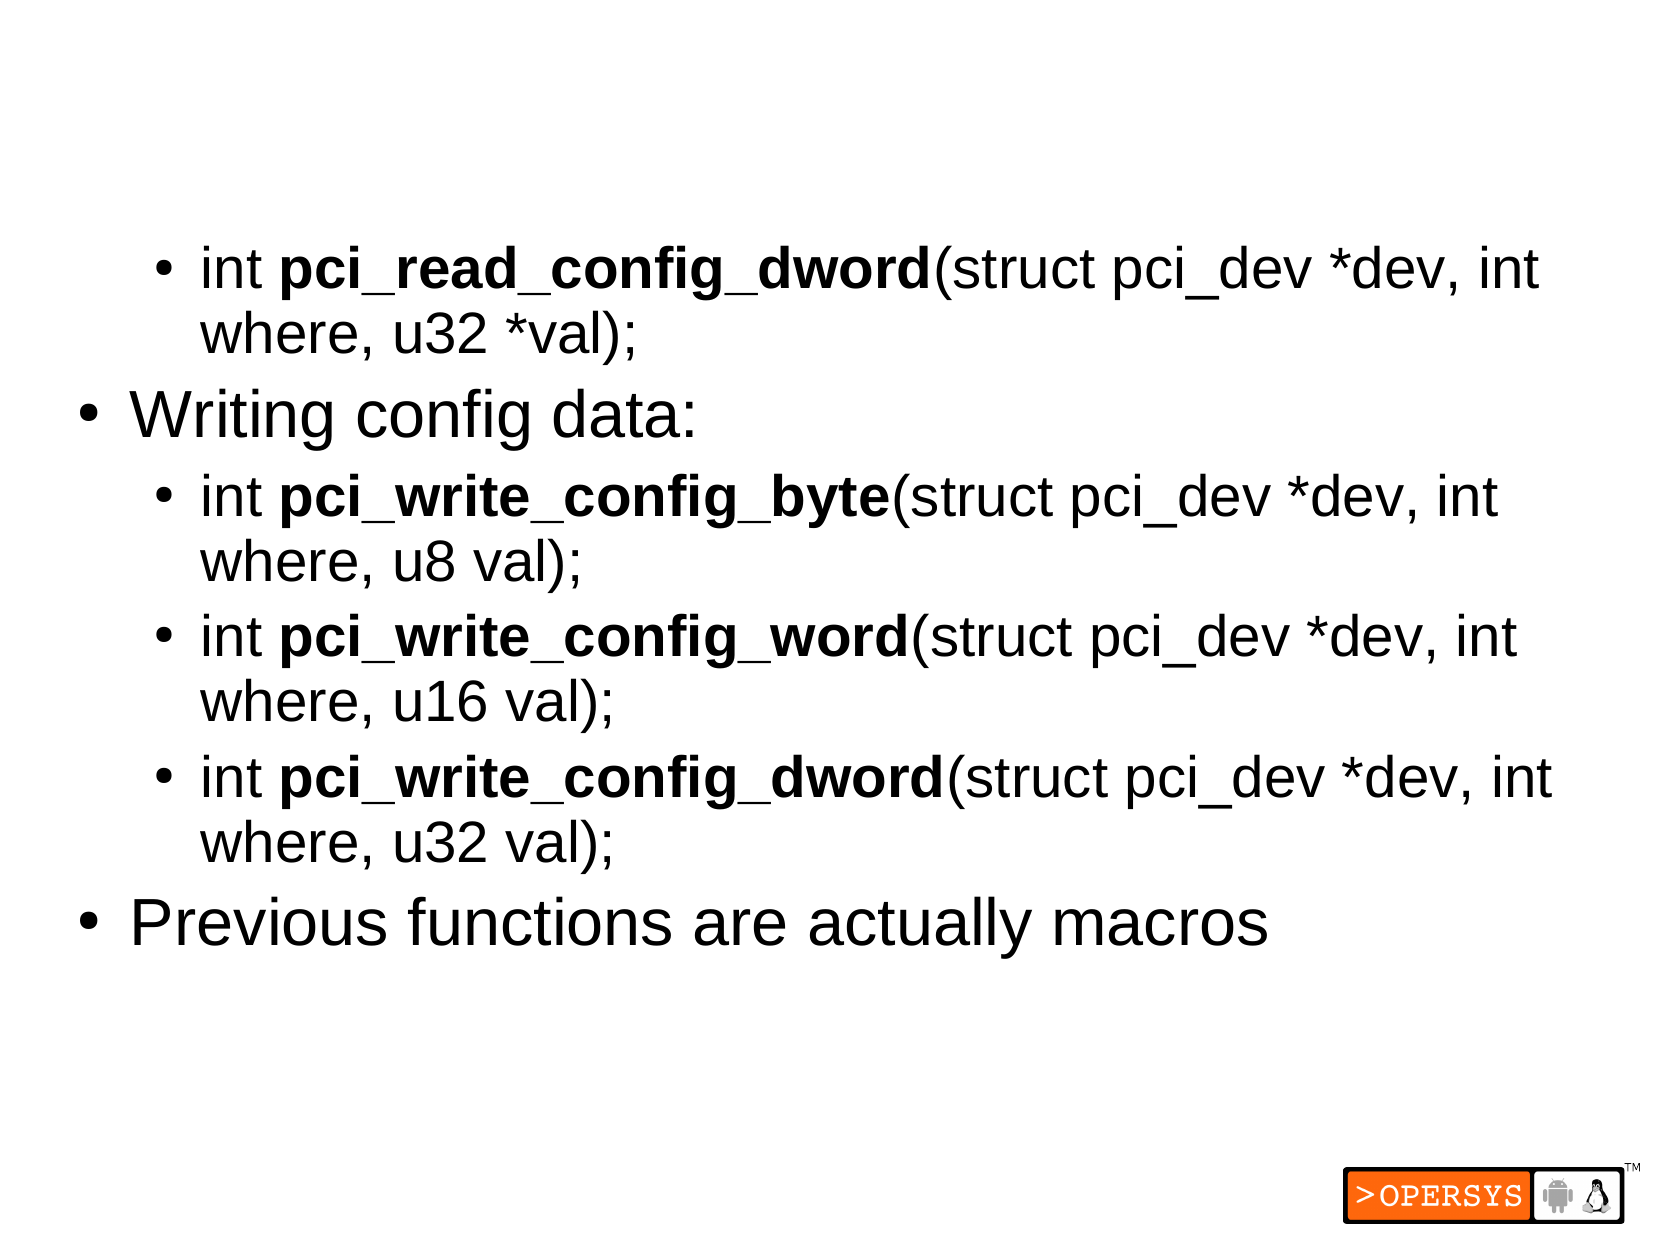

# int pci_read_config_dword(struct pci_dev *dev, int where, u32 *val);
Writing config data:
int pci_write_config_byte(struct pci_dev *dev, int where, u8 val);
int pci_write_config_word(struct pci_dev *dev, int where, u16 val);
int pci_write_config_dword(struct pci_dev *dev, int where, u32 val);
Previous functions are actually macros